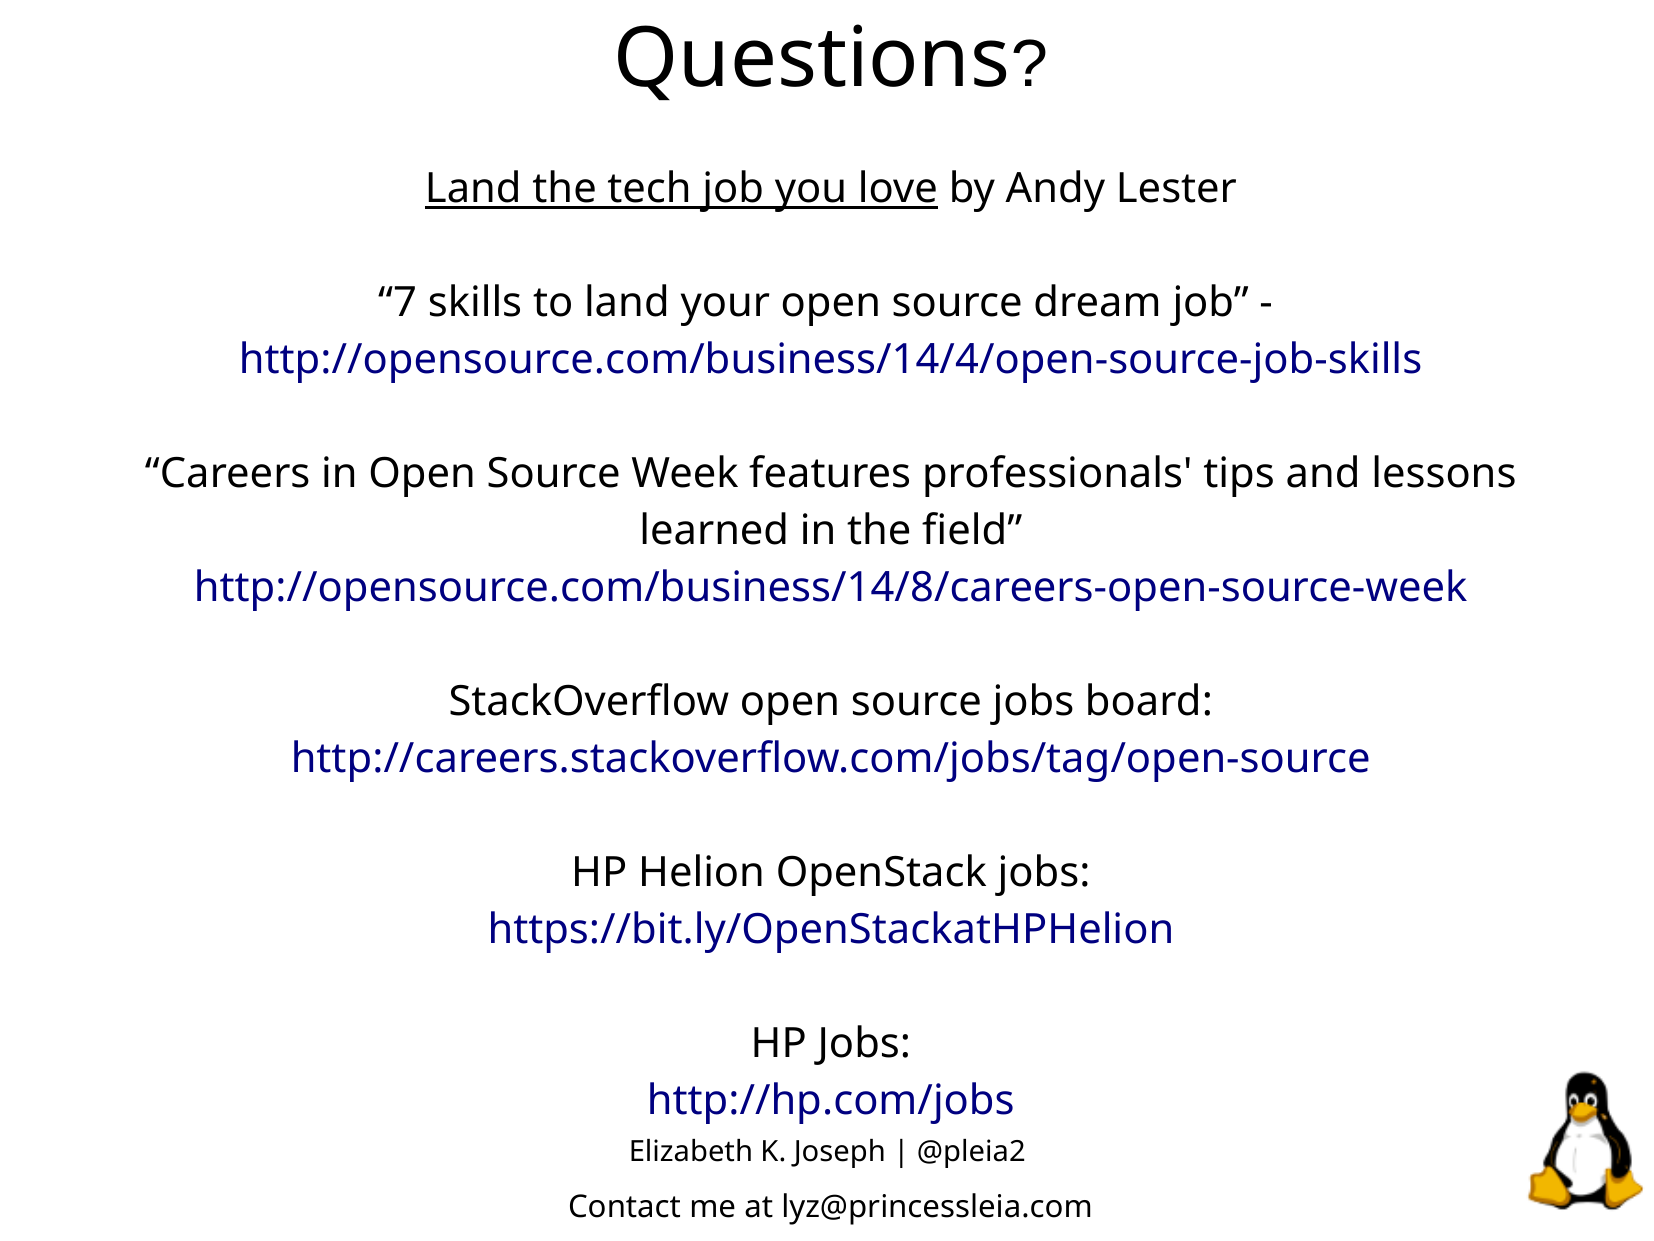

# Questions?
Land the tech job you love by Andy Lester
“7 skills to land your open source dream job” - http://opensource.com/business/14/4/open-source-job-skills
“Careers in Open Source Week features professionals' tips and lessons learned in the field”
http://opensource.com/business/14/8/careers-open-source-week
StackOverflow open source jobs board:
http://careers.stackoverflow.com/jobs/tag/open-source
HP Helion OpenStack jobs:
https://bit.ly/OpenStackatHPHelion
HP Jobs:
http://hp.com/jobs
Contact me at lyz@princessleia.com
Elizabeth K. Joseph | @pleia2